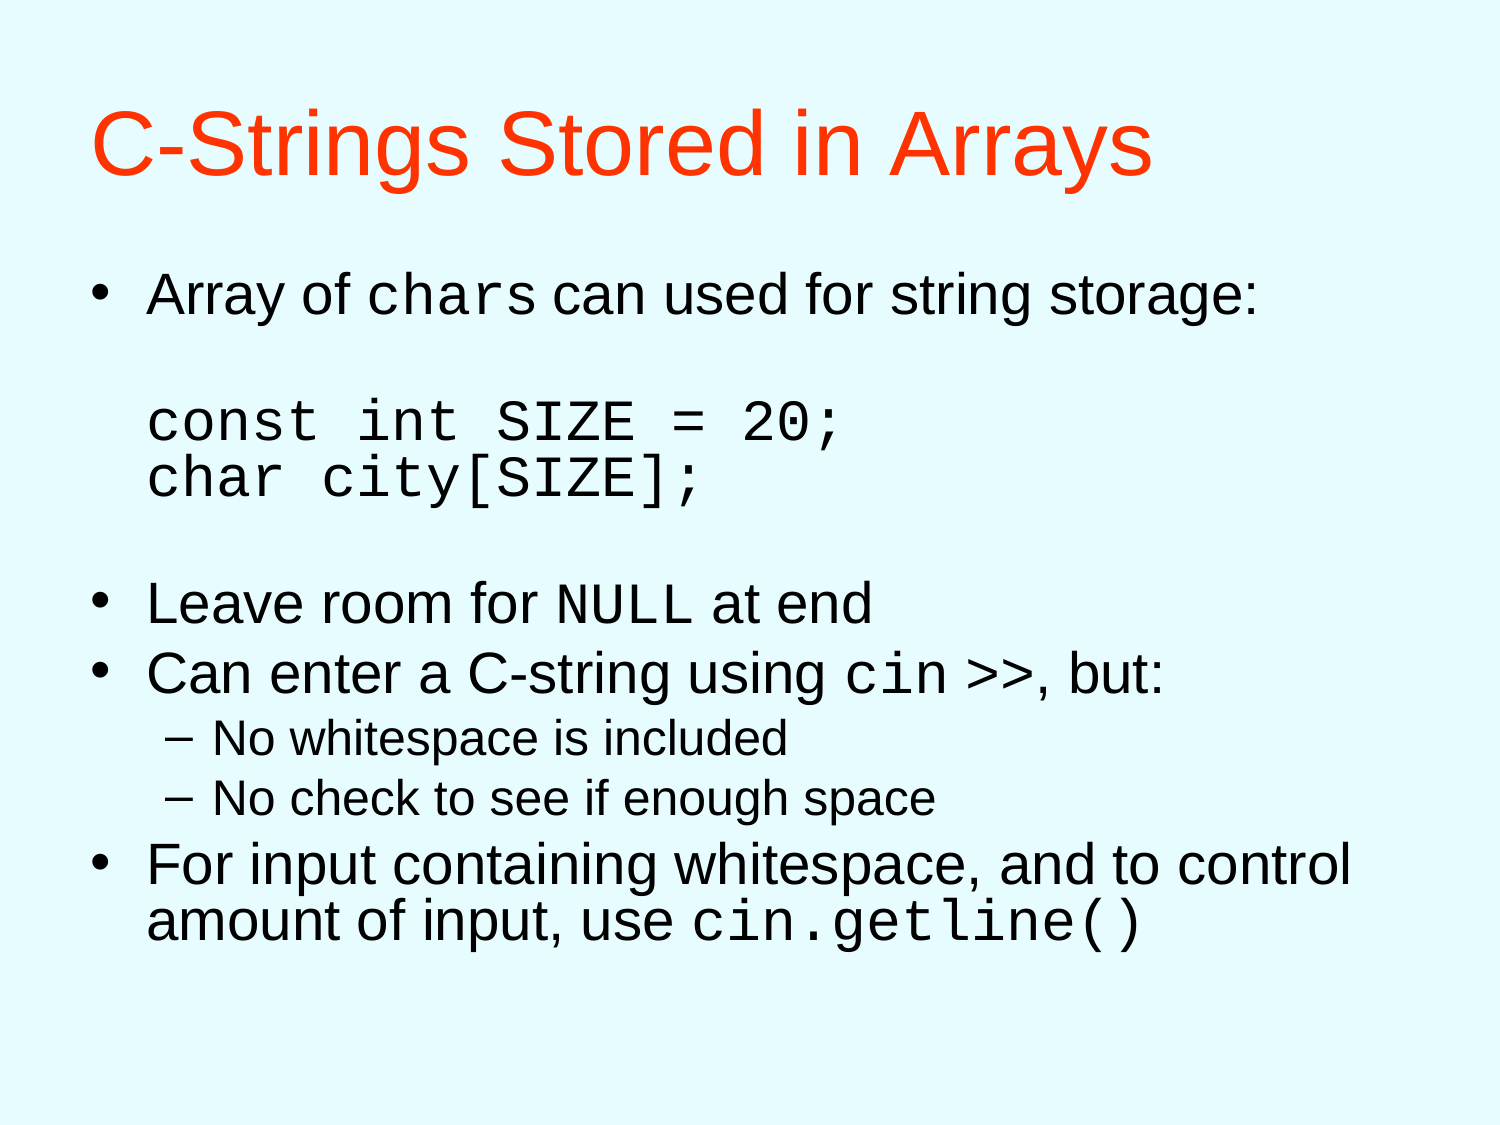

# C-Strings Stored in Arrays
Array of chars can used for string storage:
const int SIZE = 20;
char city[SIZE];
Leave room for NULL at end
Can enter a C-string using cin >>, but:
No whitespace is included
No check to see if enough space
For input containing whitespace, and to control amount of input, use cin.getline()